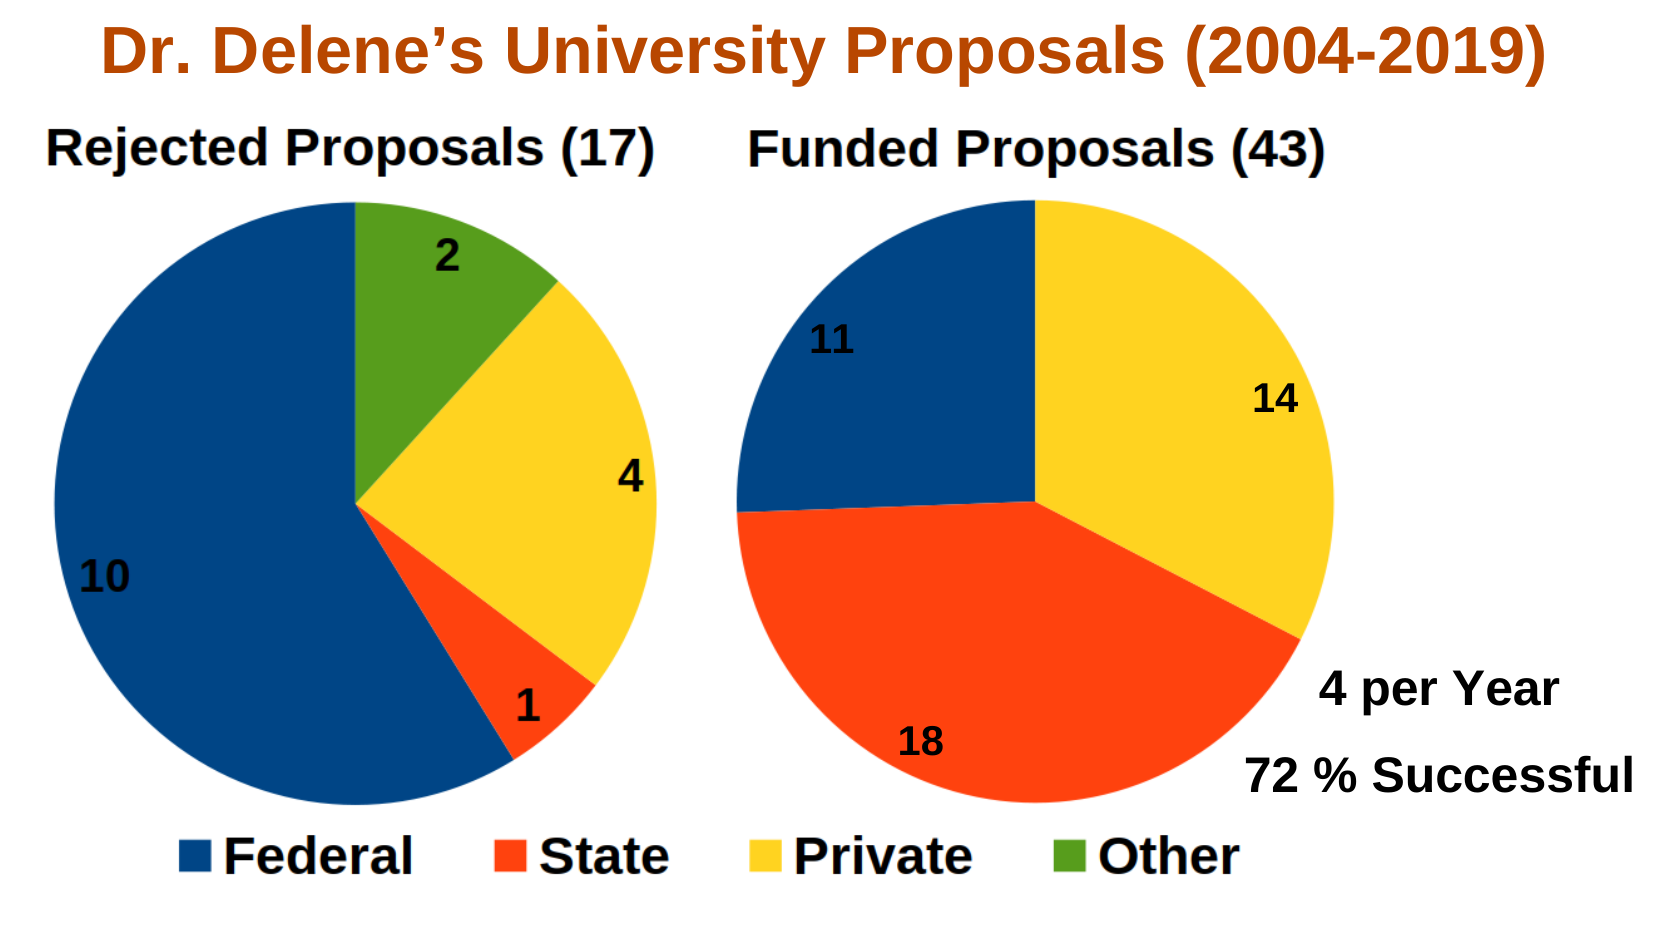

# Dr. Delene’s University Proposals (2004-2019)
11
14
4 per Year
72 % Successful
18